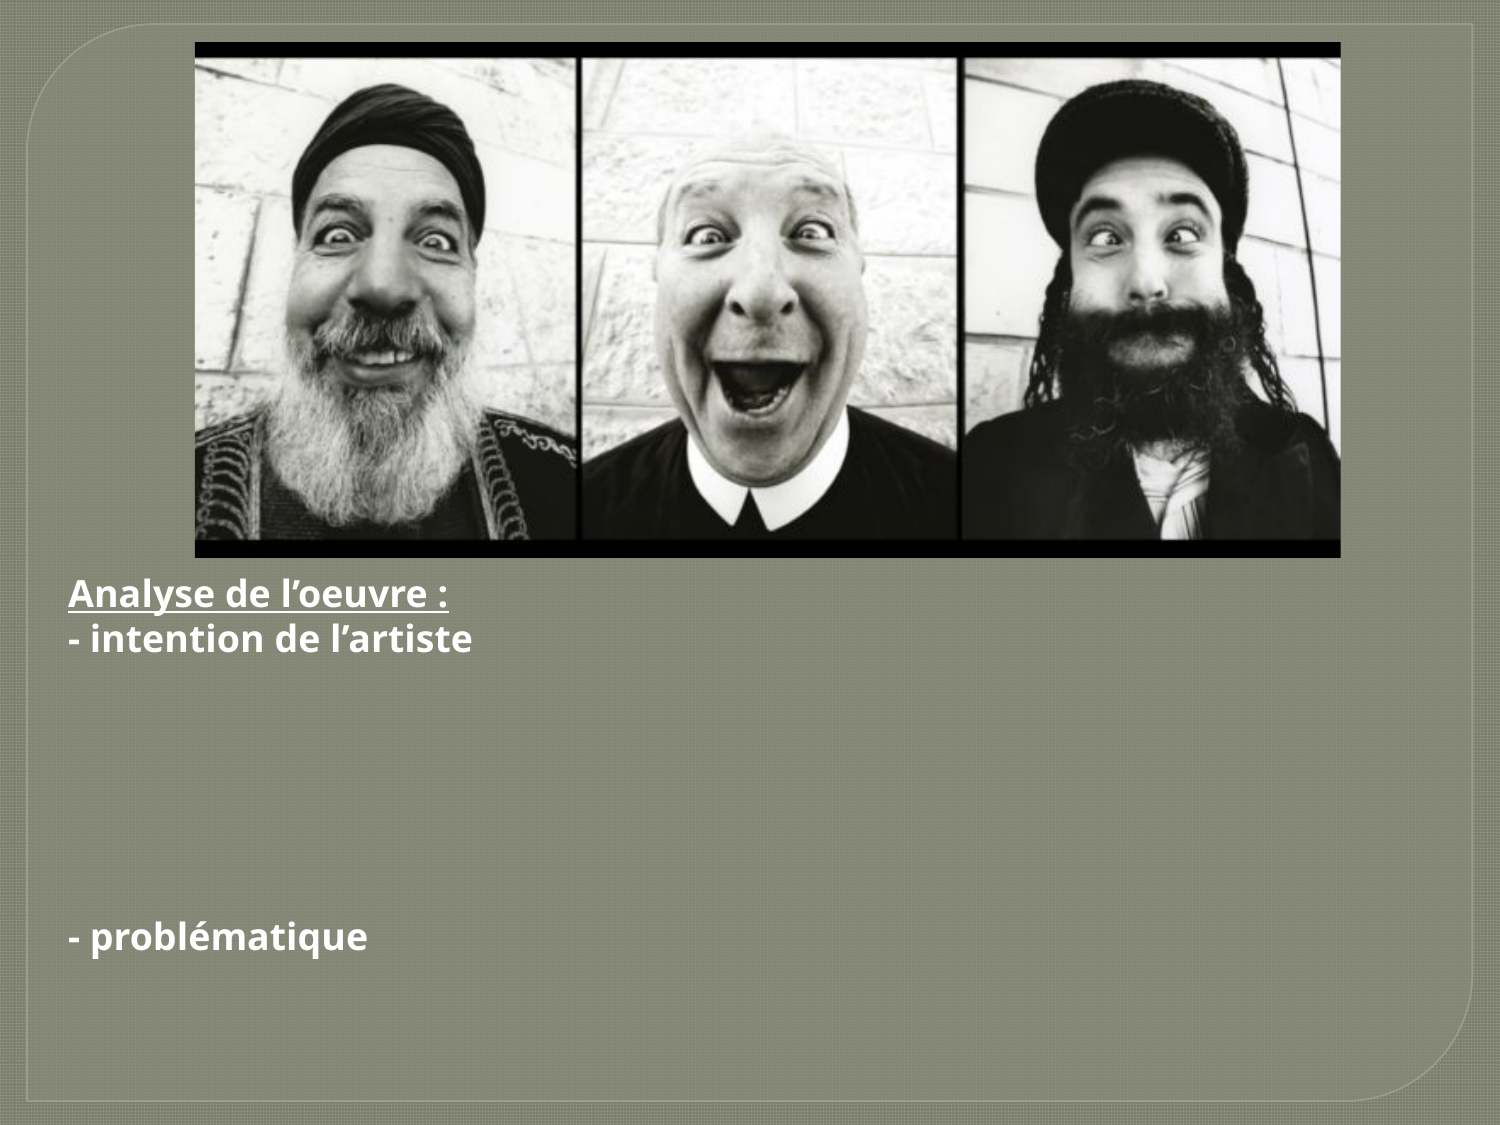

Analyse de l’oeuvre :
- intention de l’artiste
- problématique